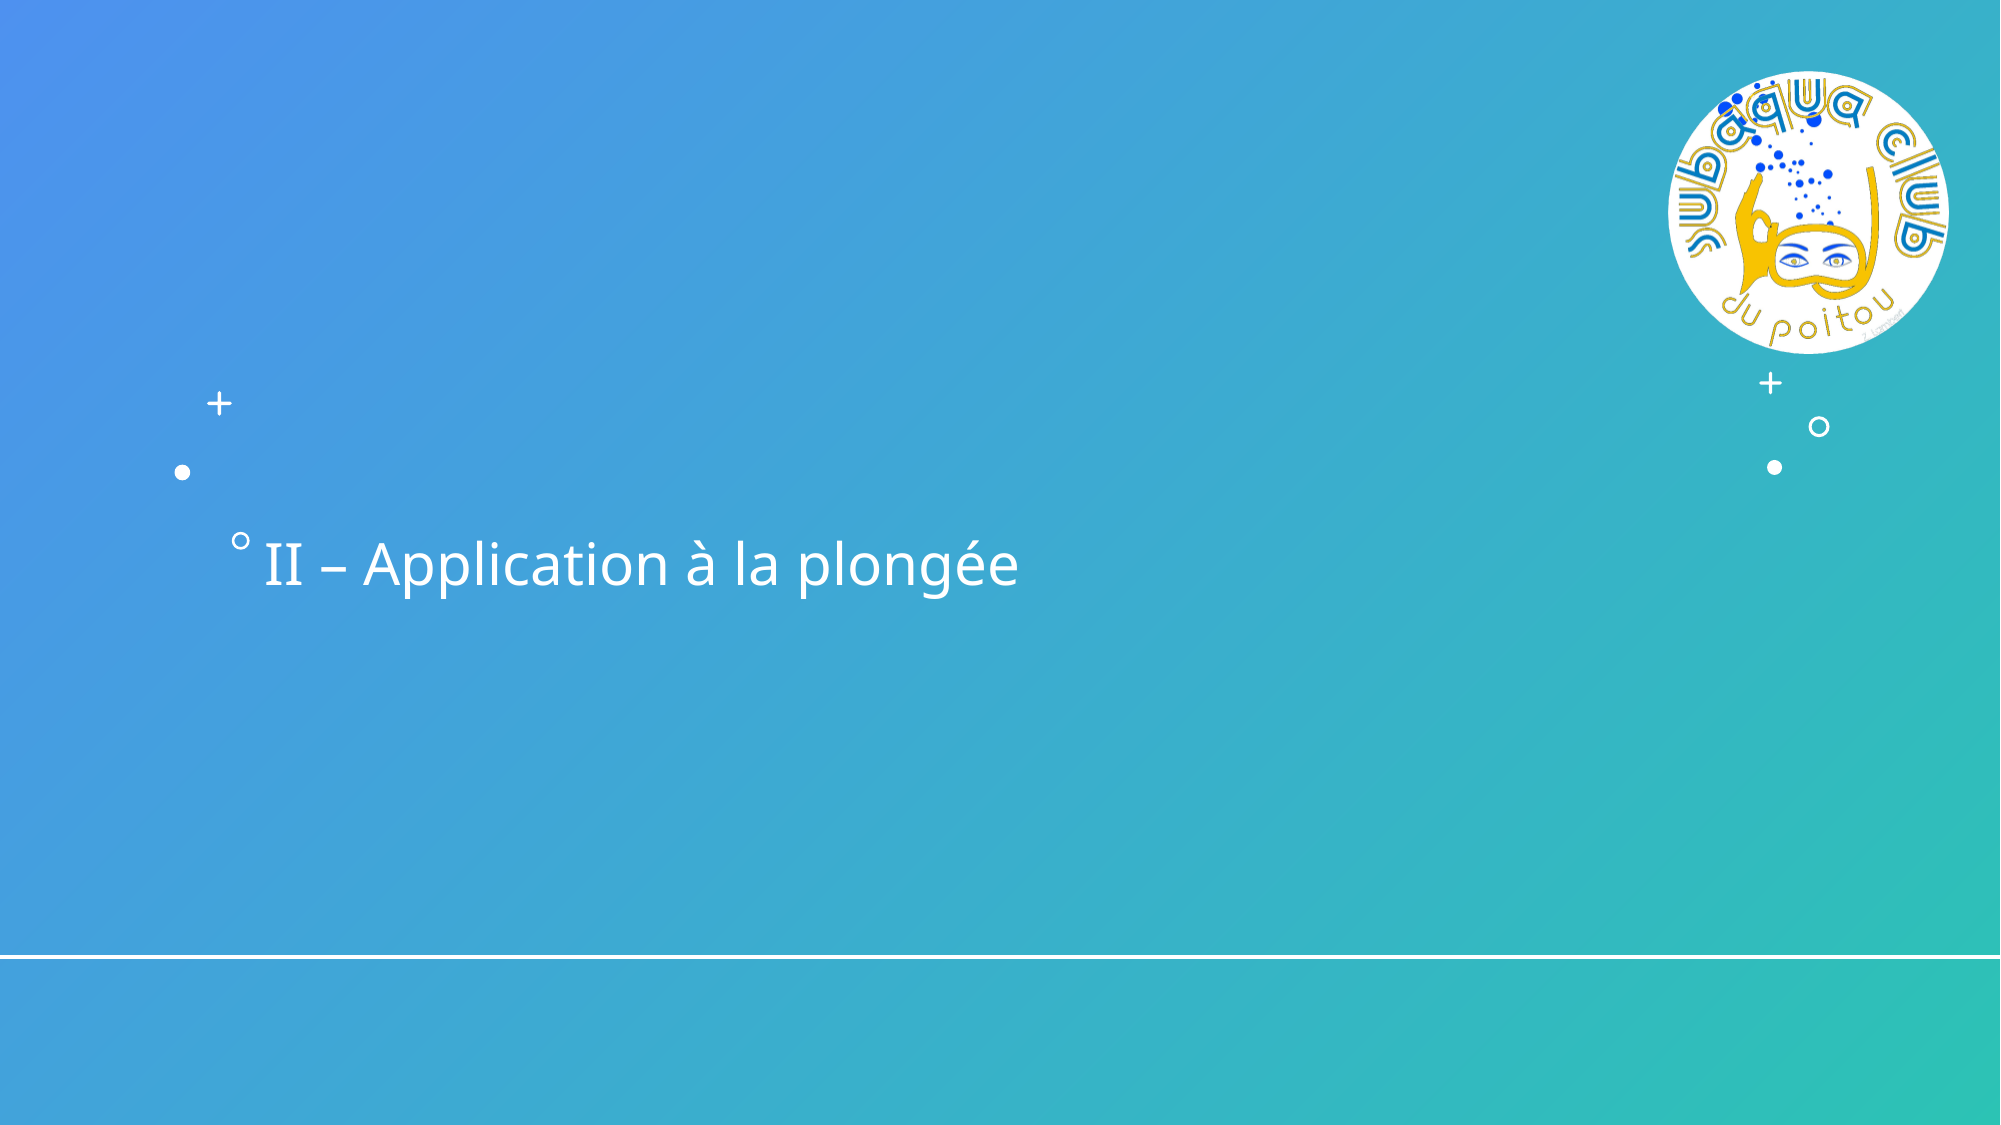

#
II – Application à la plongée